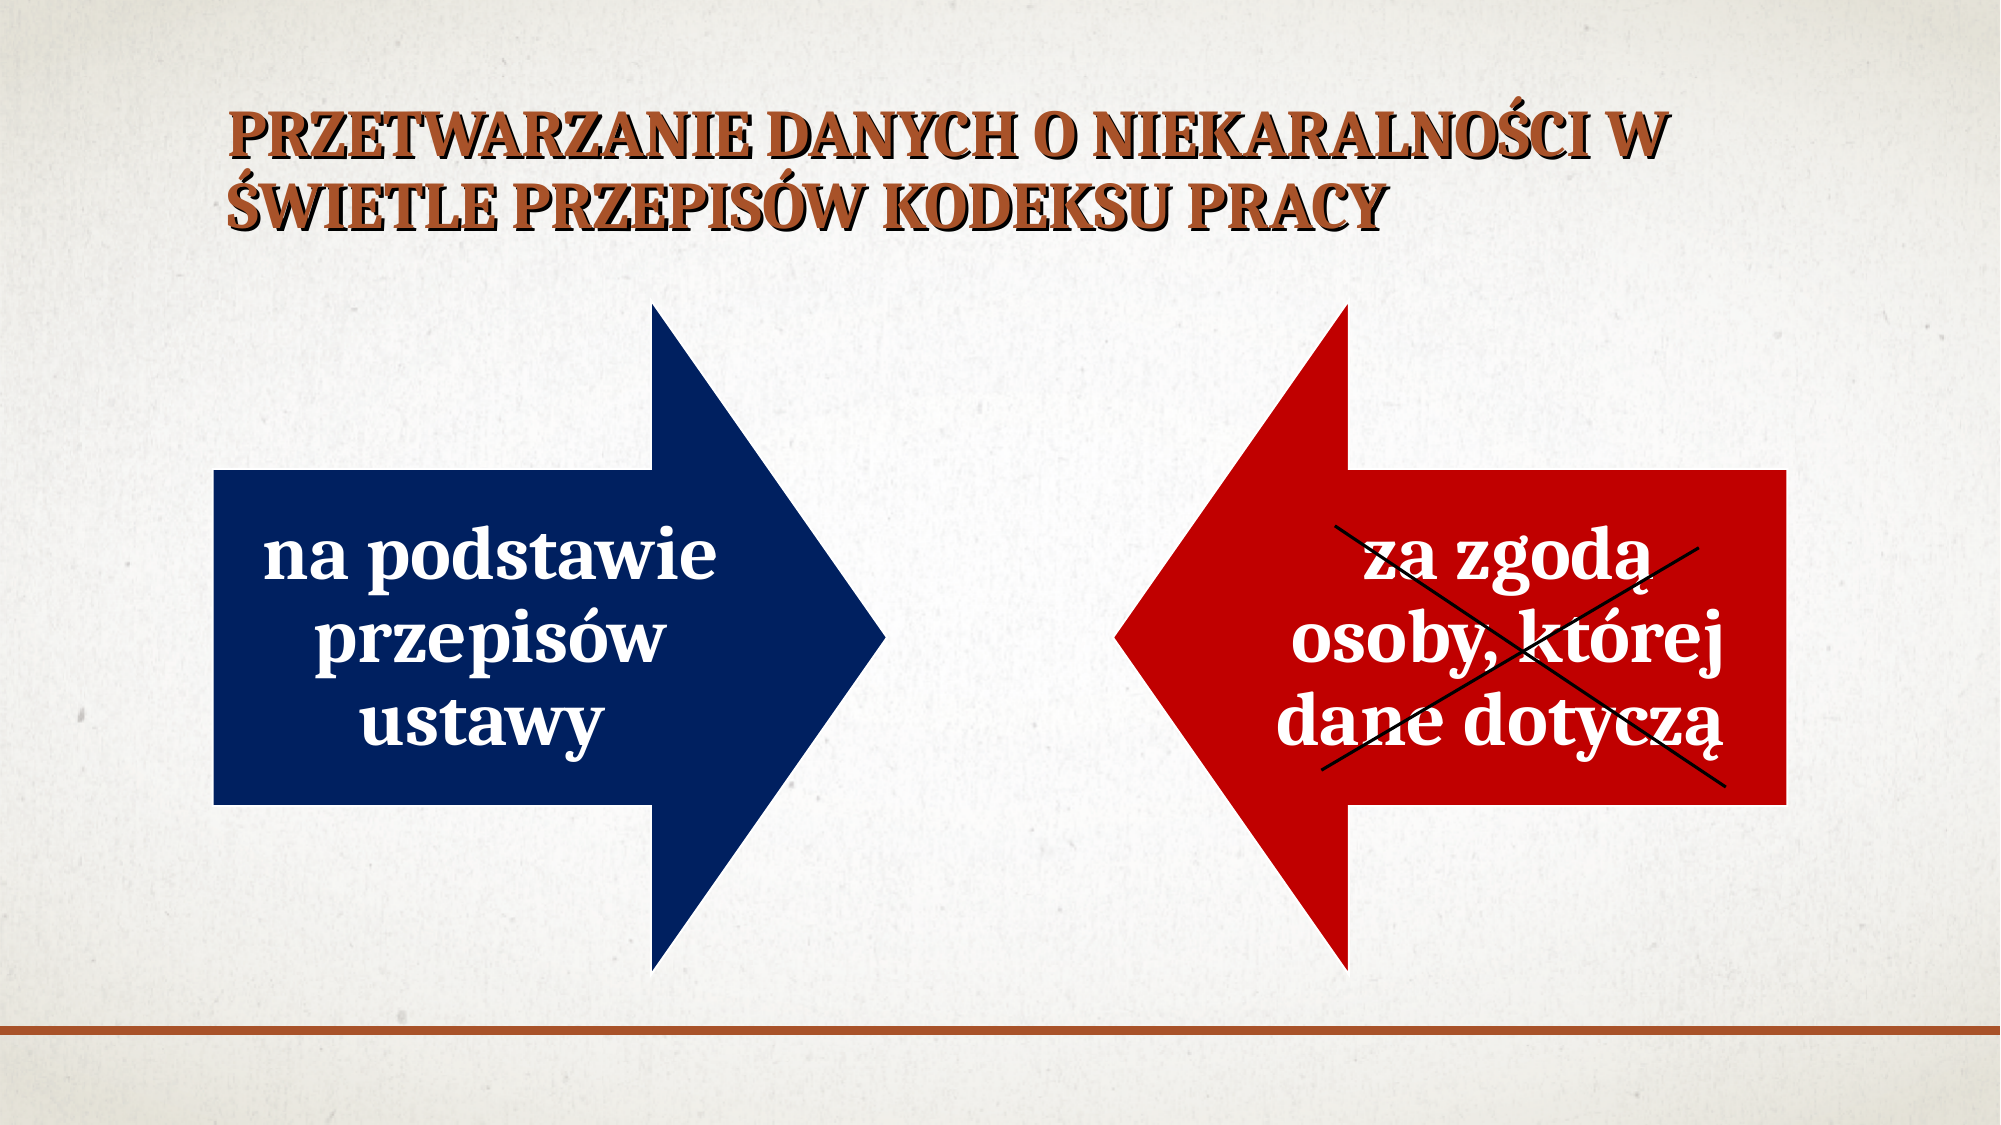

# Przetwarzanie danych o niekaralności w świetle przepisów kodeksu pracy
na podstawie przepisów ustawy
za zgodą osoby, której dane dotyczą